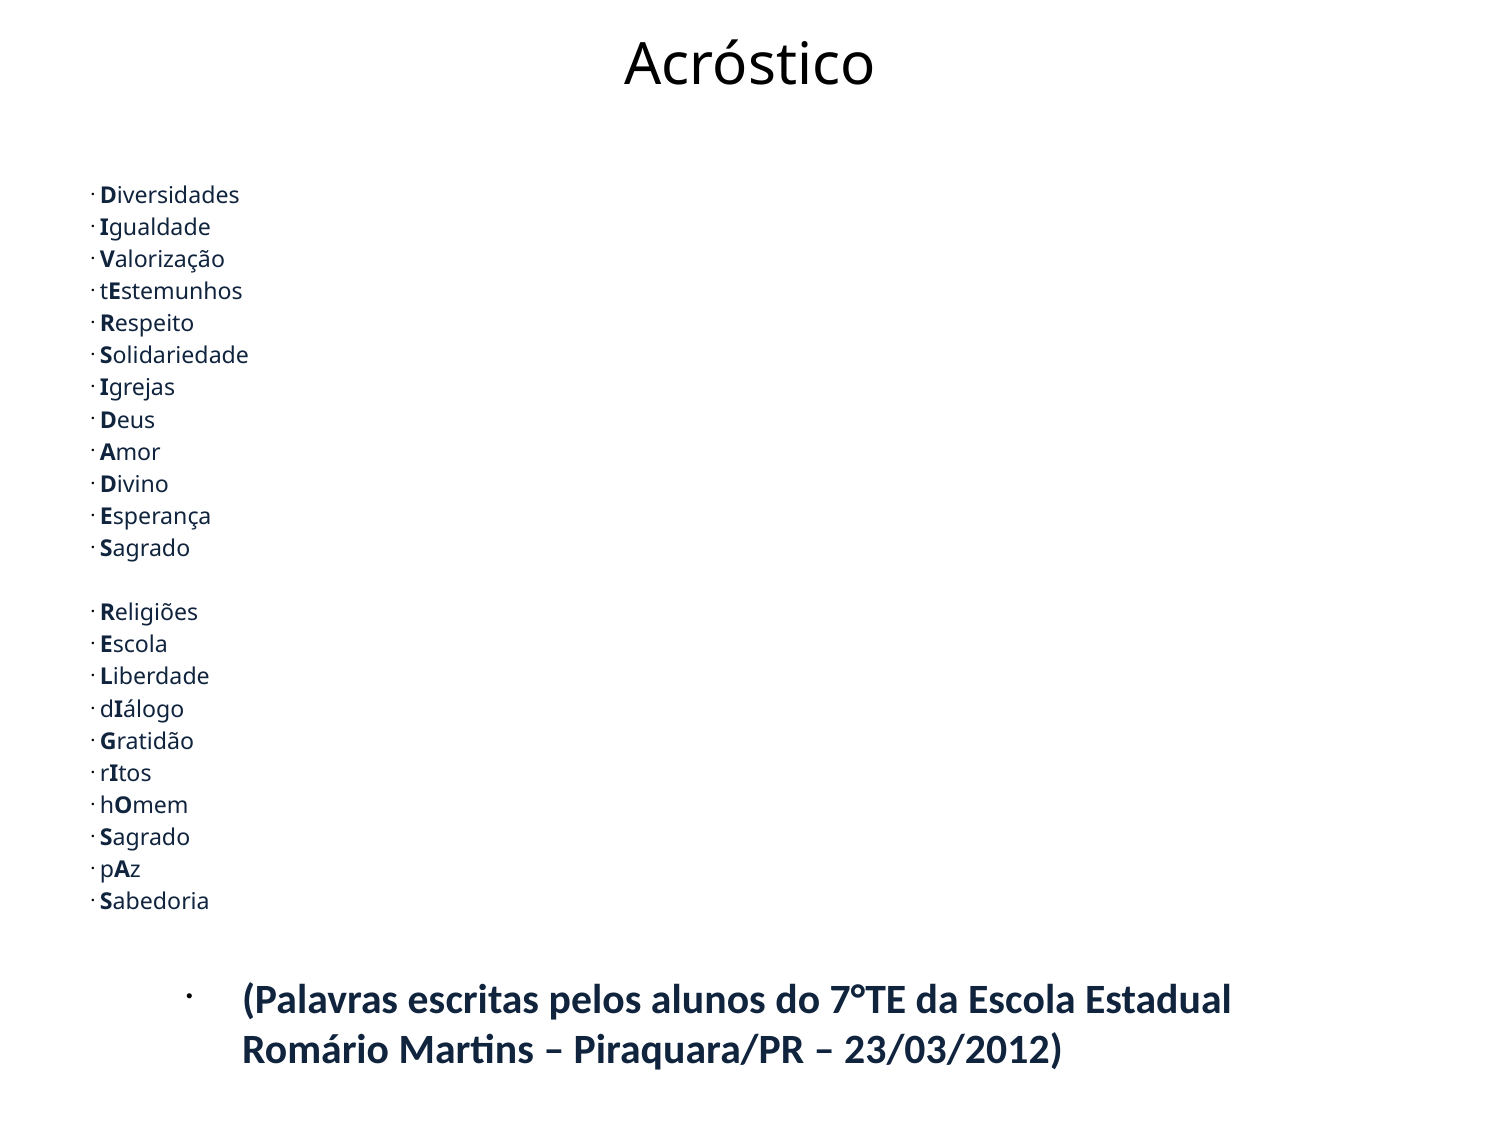

# Acróstico
Diversidades
Igualdade
Valorização
tEstemunhos
Respeito
Solidariedade
Igrejas
Deus
Amor
Divino
Esperança
Sagrado
Religiões
Escola
Liberdade
dIálogo
Gratidão
rItos
hOmem
Sagrado
pAz
Sabedoria
(Palavras escritas pelos alunos do 7°TE da Escola Estadual Romário Martins – Piraquara/PR – 23/03/2012)